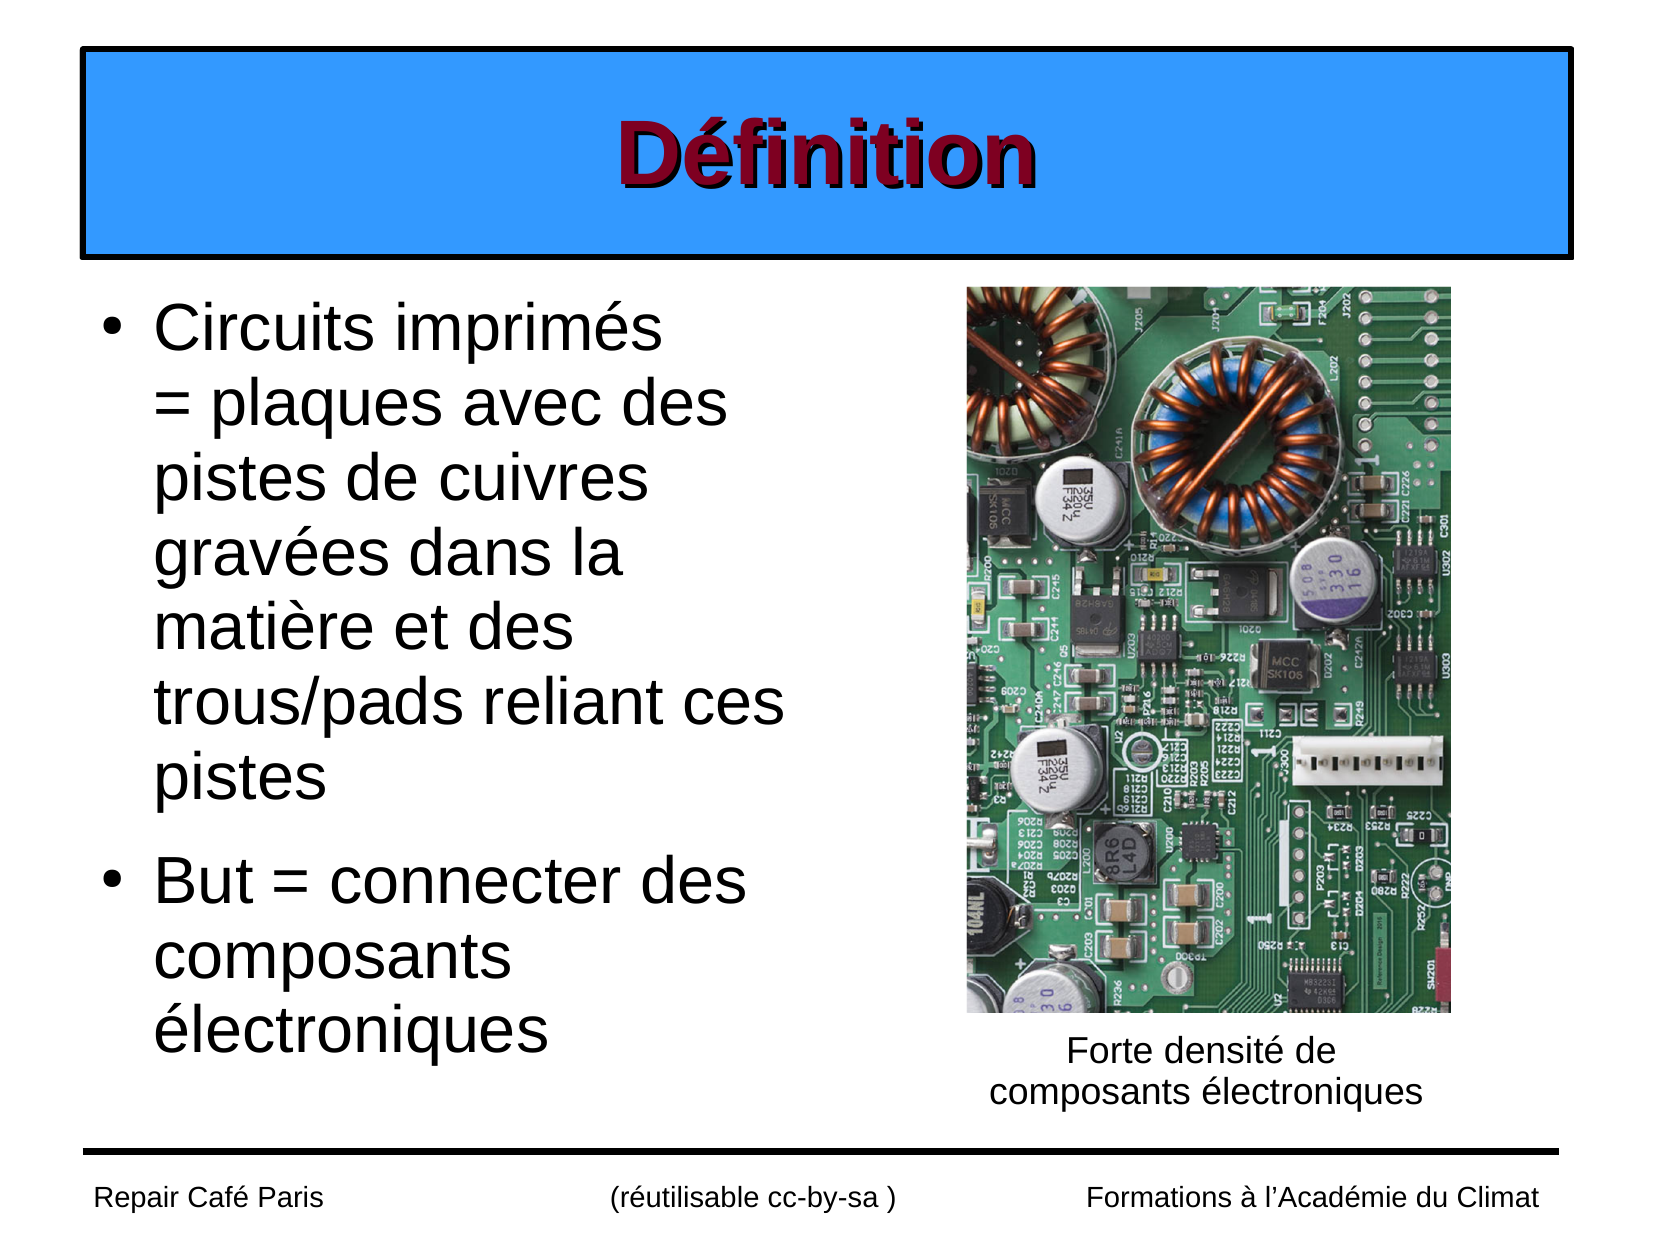

# Définition
Circuits imprimés
= plaques avec des pistes de cuivres gravées dans la matière et des trous/pads reliant ces pistes
But = connecter des composants électroniques
Forte densité de
composants électroniques